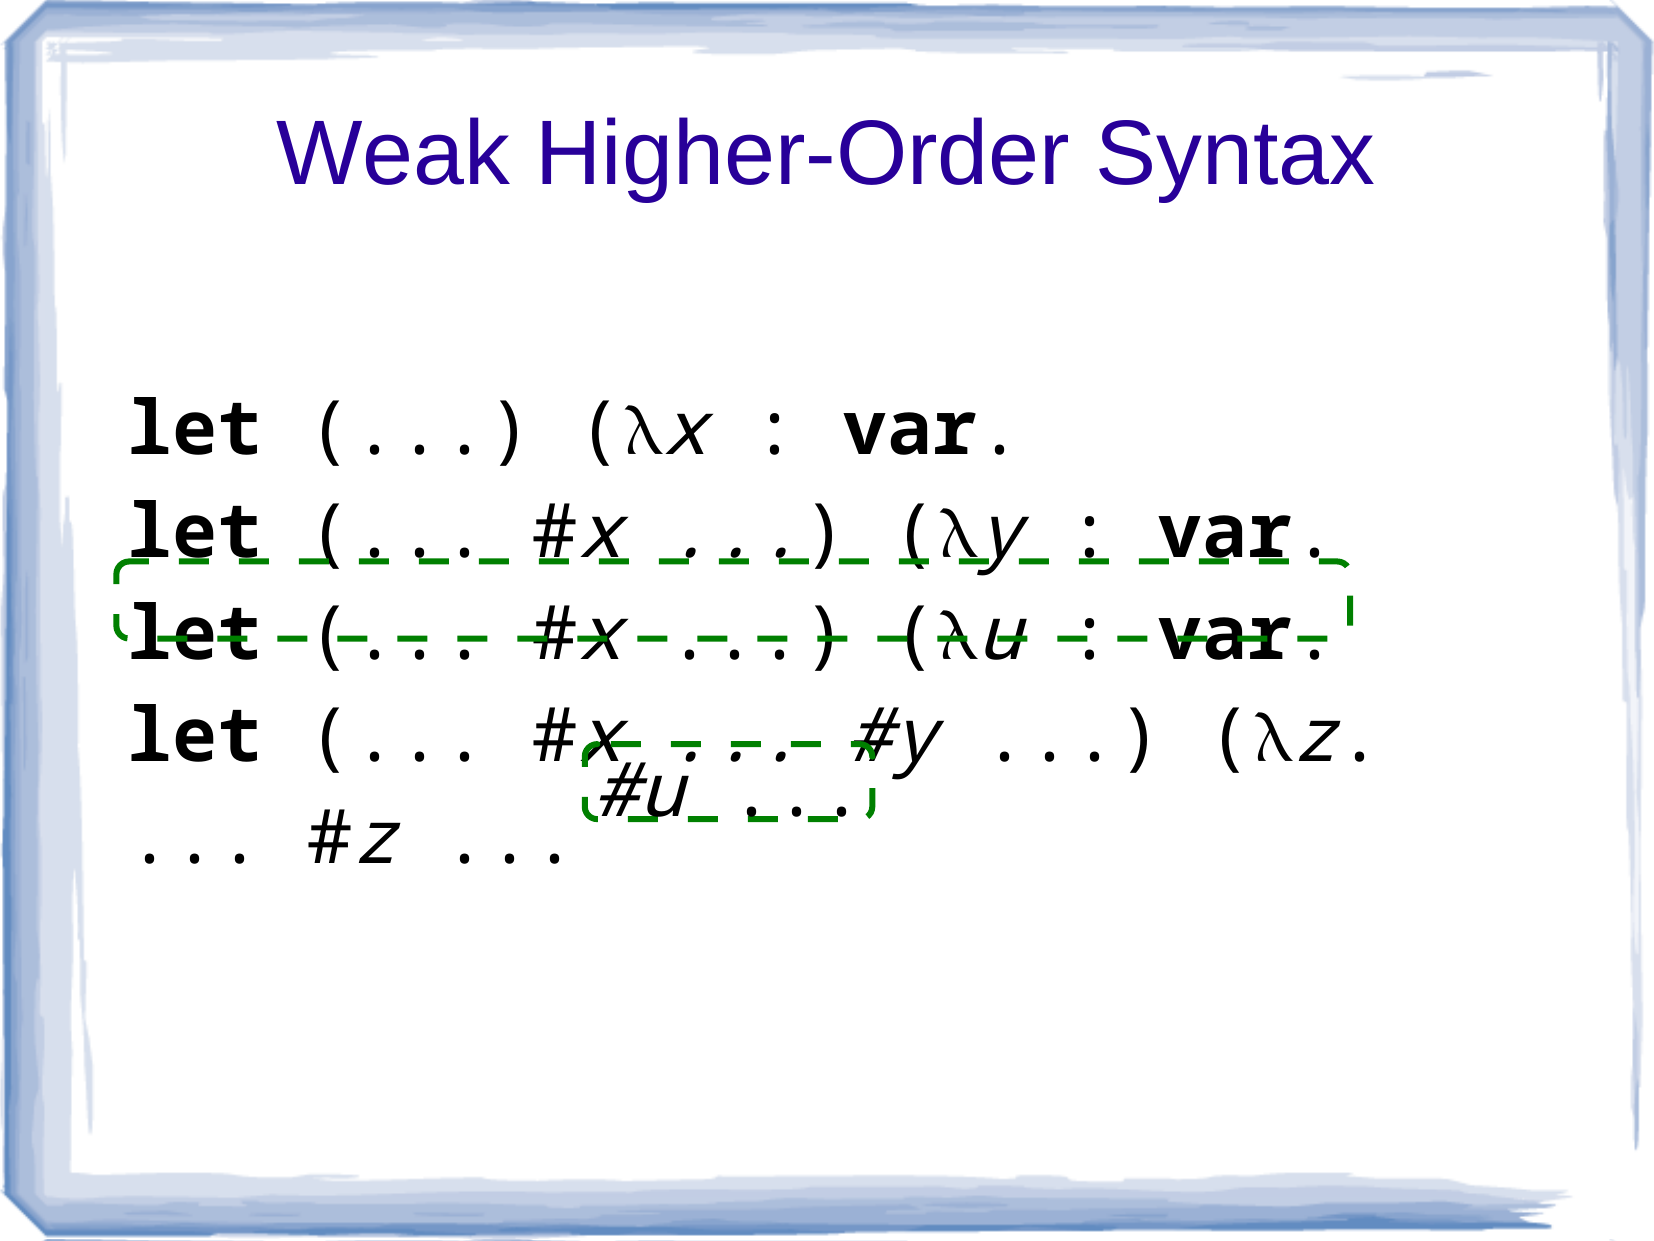

# Weak Higher-Order Syntax
let (...) (x : var.
let (... #x ...) (y : var.
let (... #x ...) (u : var.
let (... #x ... #y ...) (z.
... #z ...
#u ...